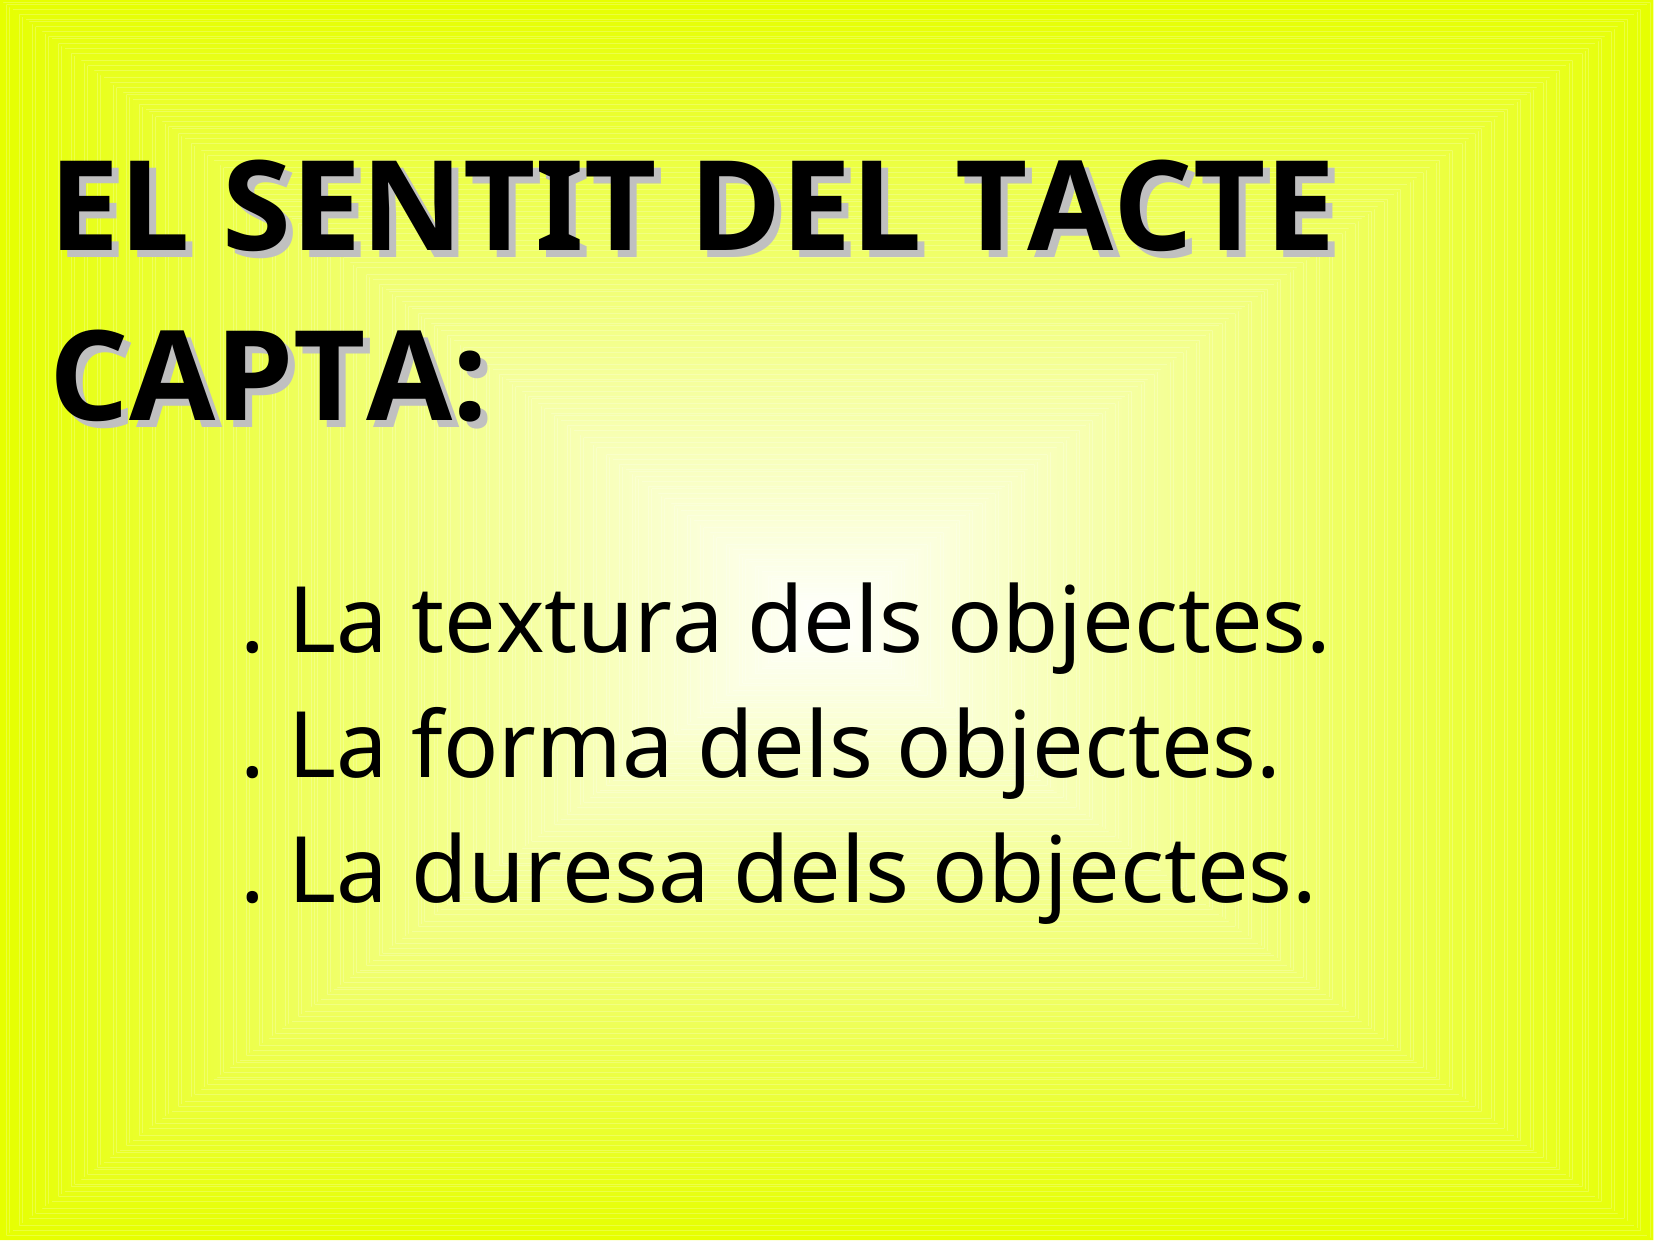

EL SENTIT DEL TACTE
CAPTA:
. La textura dels objectes.
. La forma dels objectes.
. La duresa dels objectes.